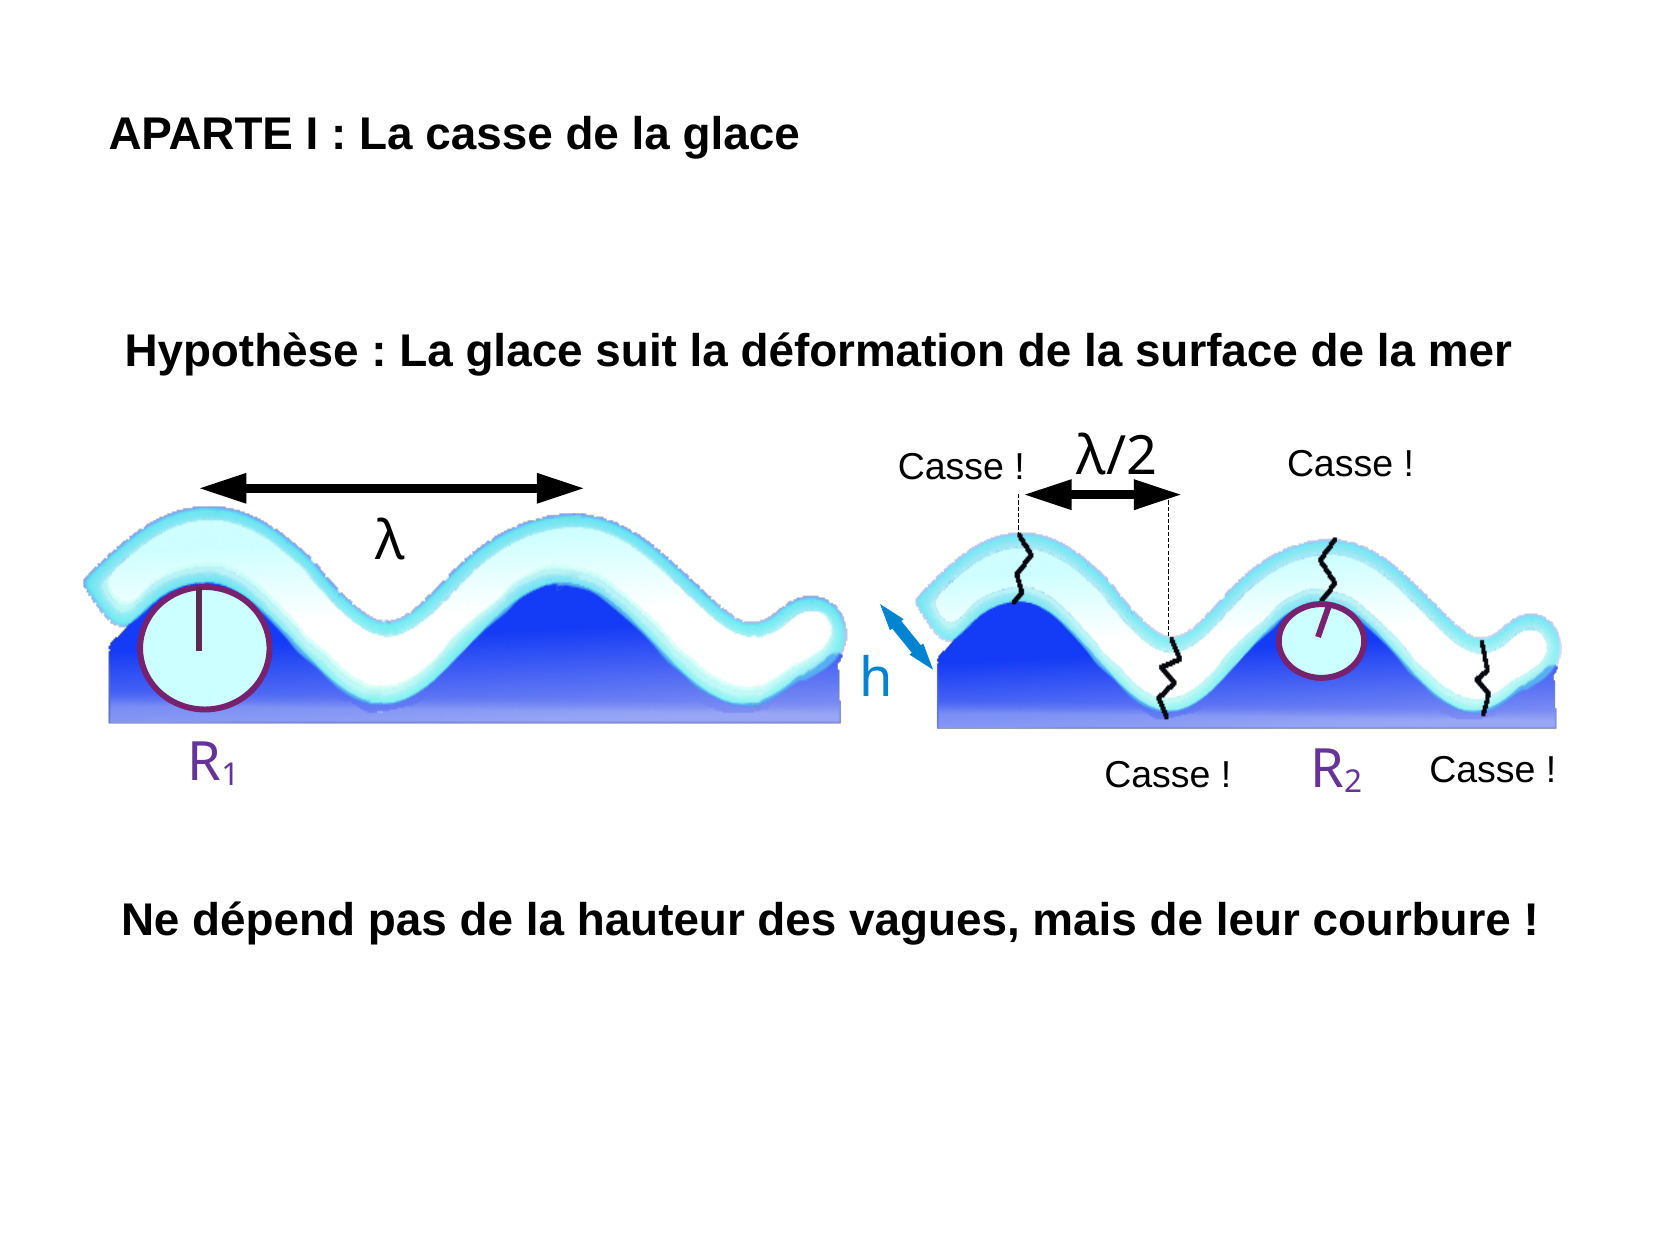

APARTE I : La casse de la glace
Hypothèse : La glace suit la déformation de la surface de la mer
λ/2
Casse !
Casse !
λ
h
R1
R2
Casse !
Casse !
Ne dépend pas de la hauteur des vagues, mais de leur courbure !